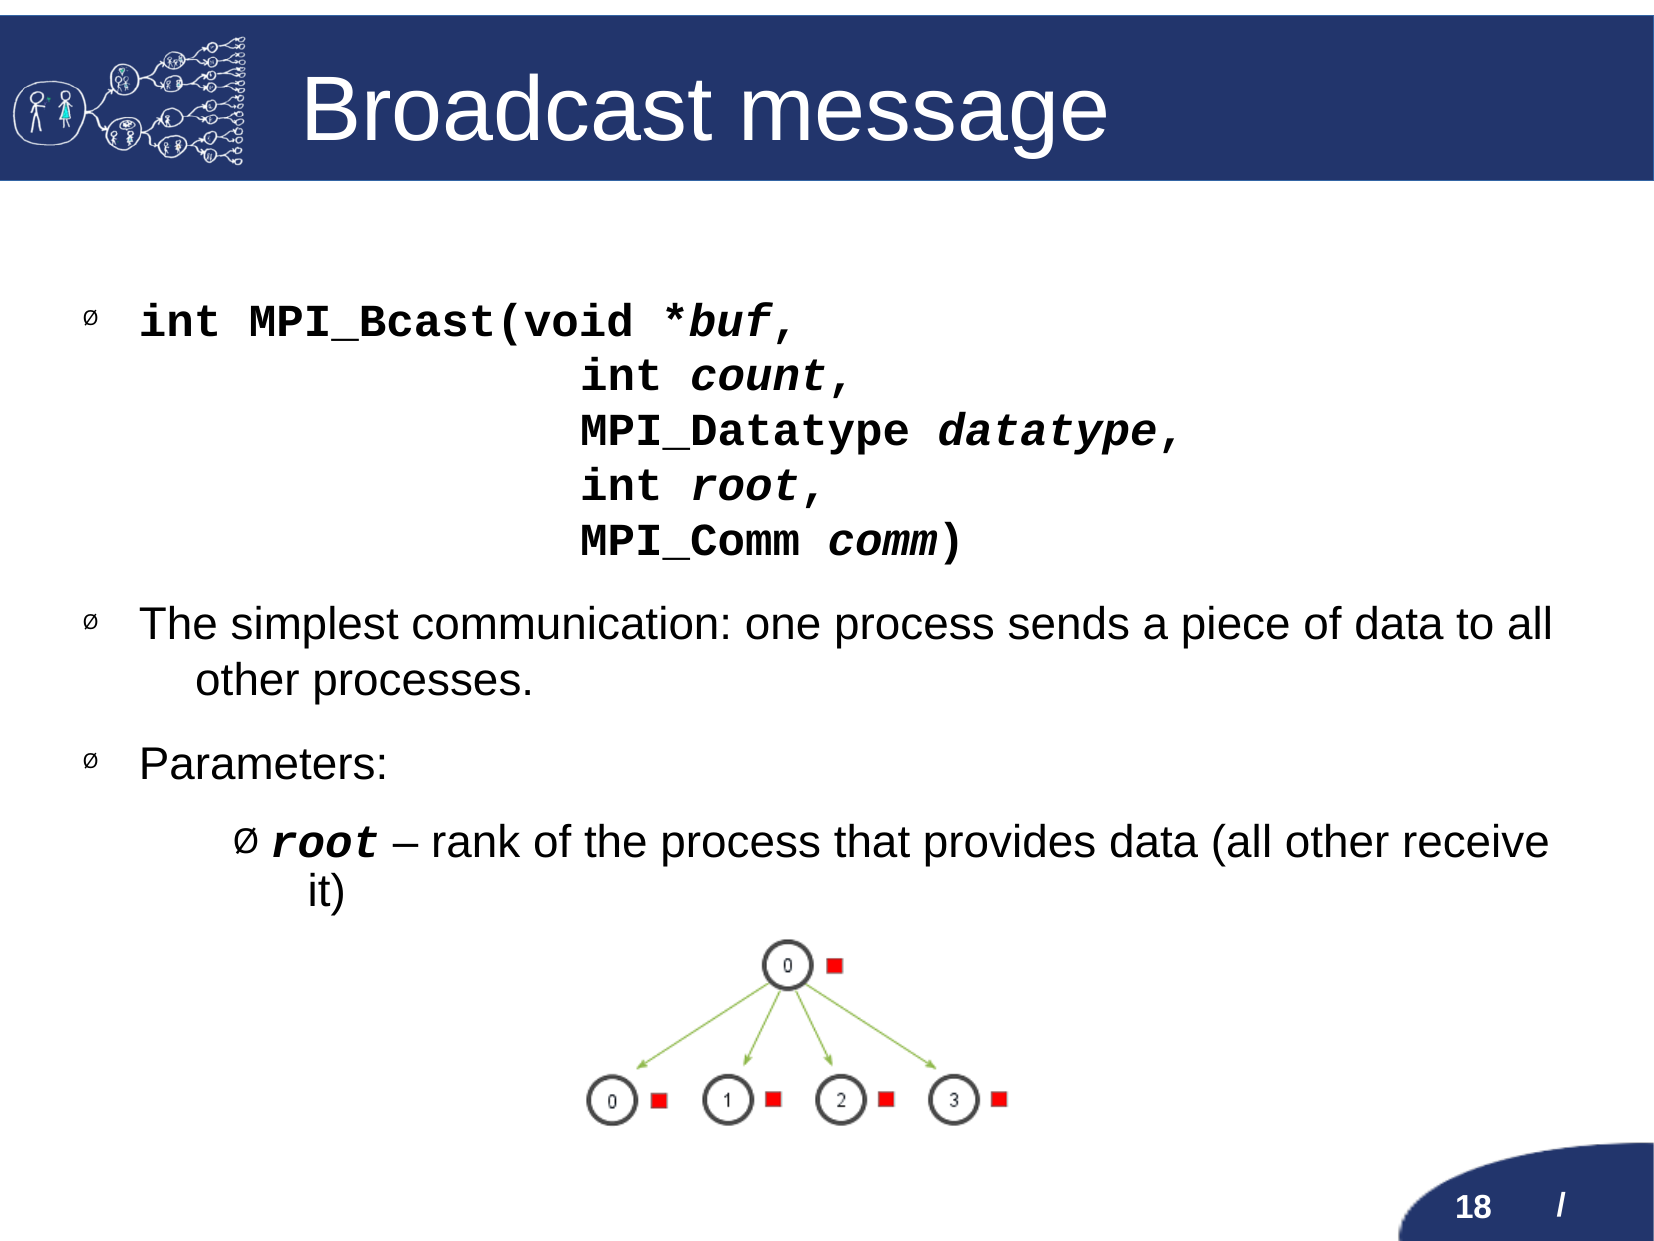

# Broadcast message
int MPI_Bcast(void *buf,
 int count,
 MPI_Datatype datatype,
 int root,
 MPI_Comm comm)
The simplest communication: one process sends a piece of data to all other processes.
Parameters:
root – rank of the process that provides data (all other receive it)